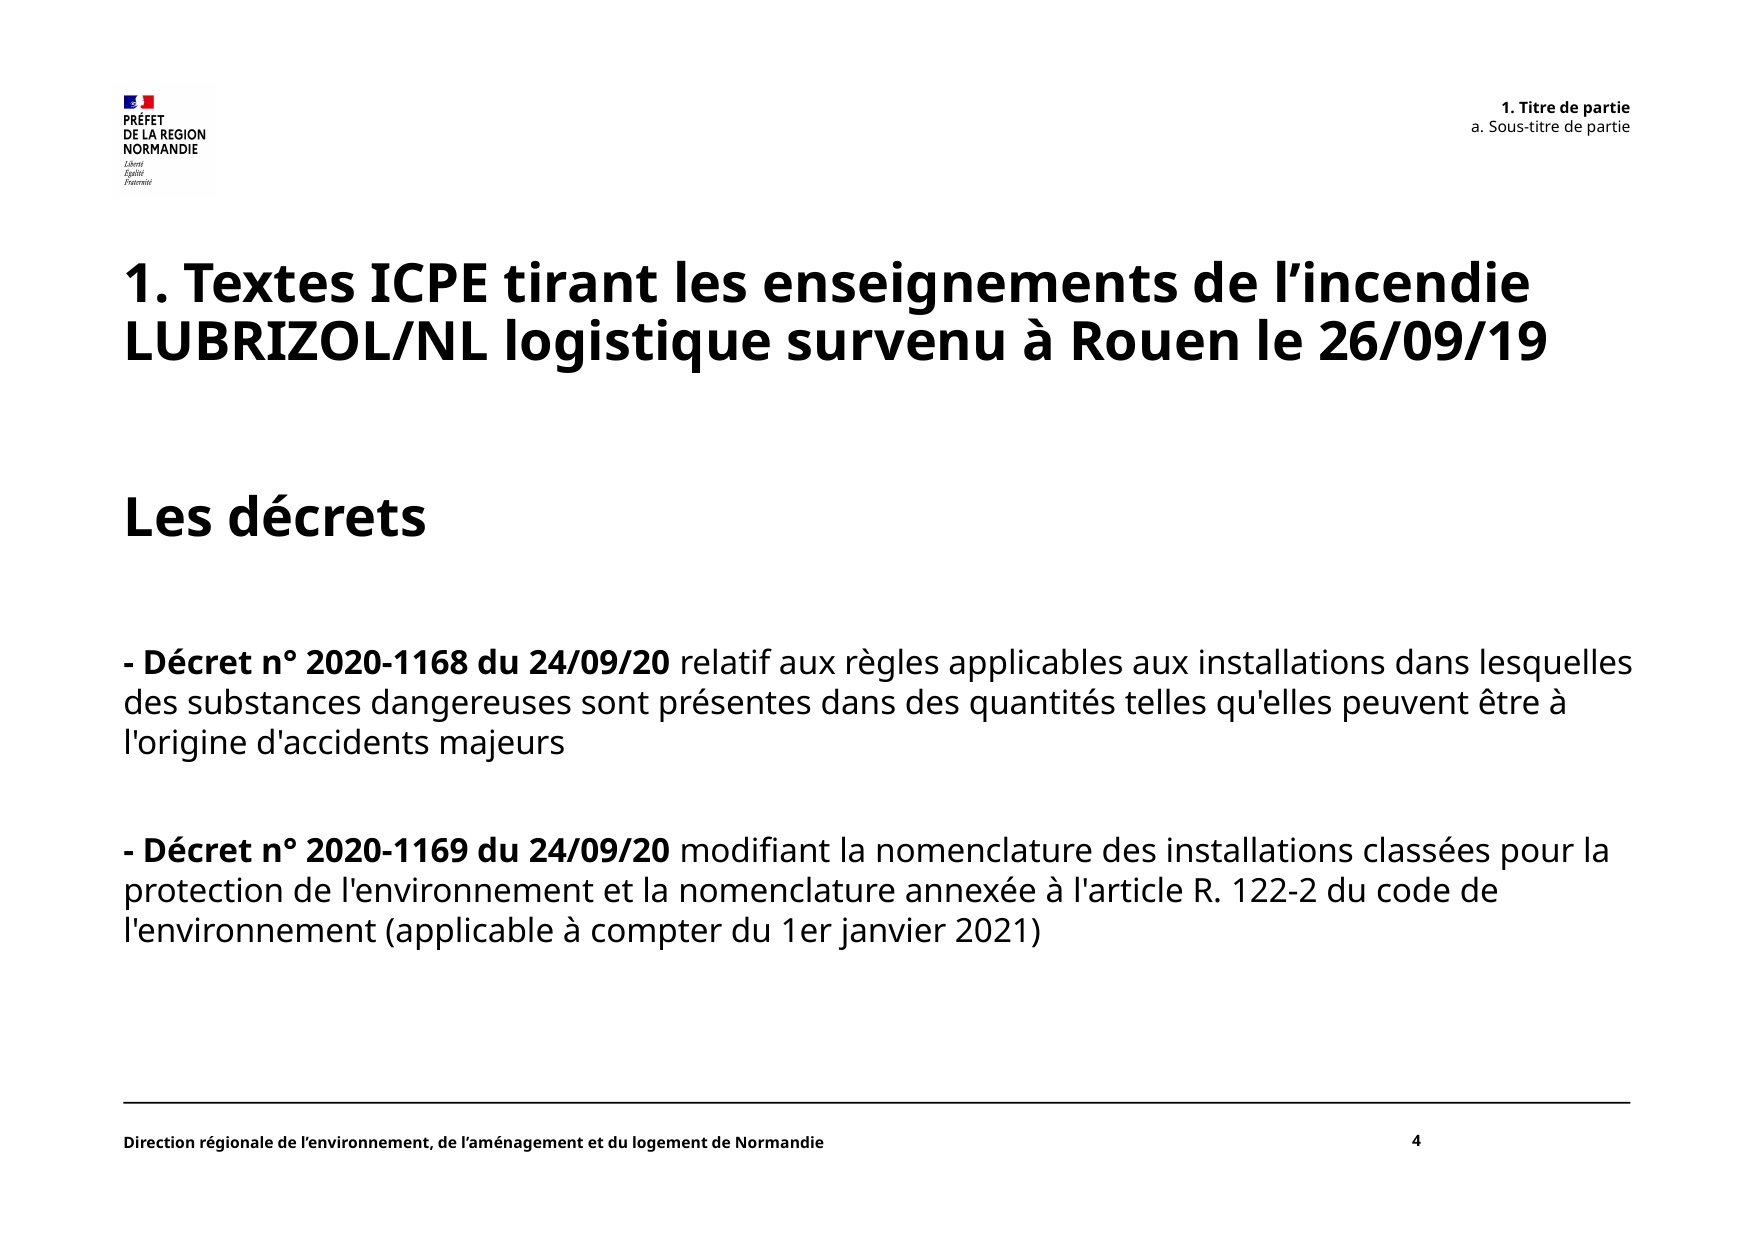

Titre de partie
Sous-titre de partie
# 1. Textes ICPE tirant les enseignements de l’incendie LUBRIZOL/NL logistique survenu à Rouen le 26/09/19 Les décrets
- Décret n° 2020-1168 du 24/09/20 relatif aux règles applicables aux installations dans lesquelles des substances dangereuses sont présentes dans des quantités telles qu'elles peuvent être à l'origine d'accidents majeurs
- Décret n° 2020-1169 du 24/09/20 modifiant la nomenclature des installations classées pour la protection de l'environnement et la nomenclature annexée à l'article R. 122-2 du code de l'environnement (applicable à compter du 1er janvier 2021)
Direction régionale de l’environnement, de l’aménagement et du logement de Normandie